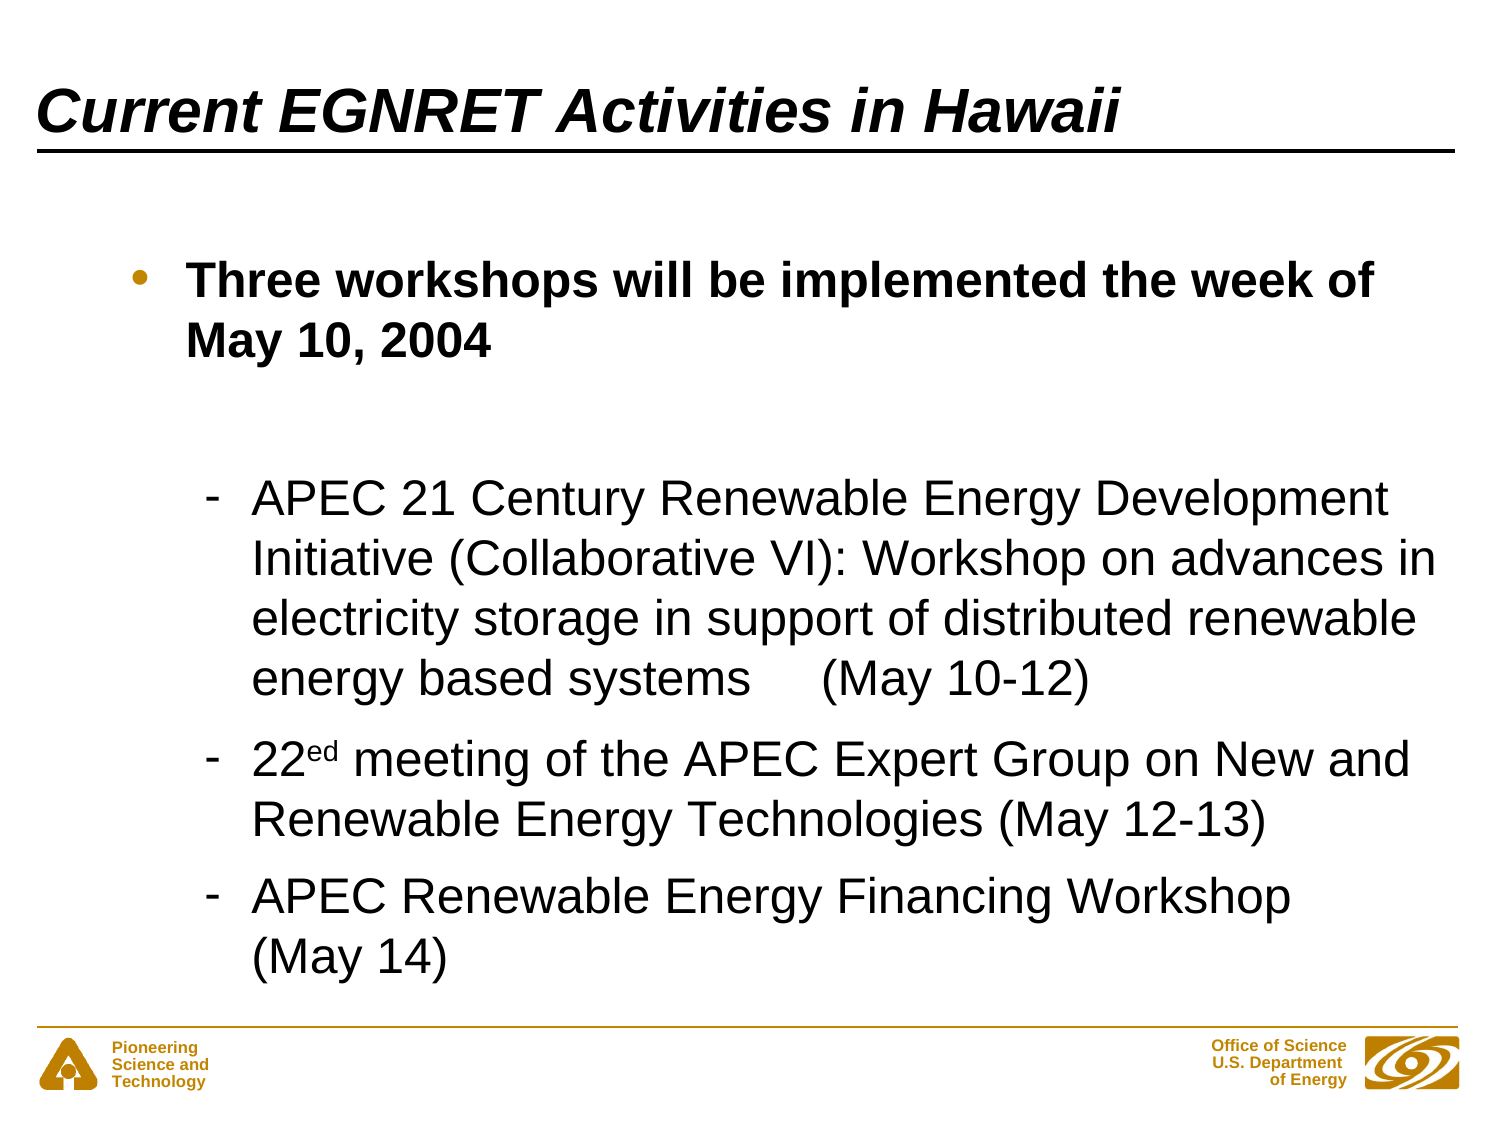

# Current EGNRET Activities in Hawaii
Three workshops will be implemented the week of May 10, 2004
APEC 21 Century Renewable Energy Development Initiative (Collaborative VI): Workshop on advances in electricity storage in support of distributed renewable energy based systems (May 10-12)
22ed meeting of the APEC Expert Group on New and Renewable Energy Technologies (May 12-13)
APEC Renewable Energy Financing Workshop (May 14)